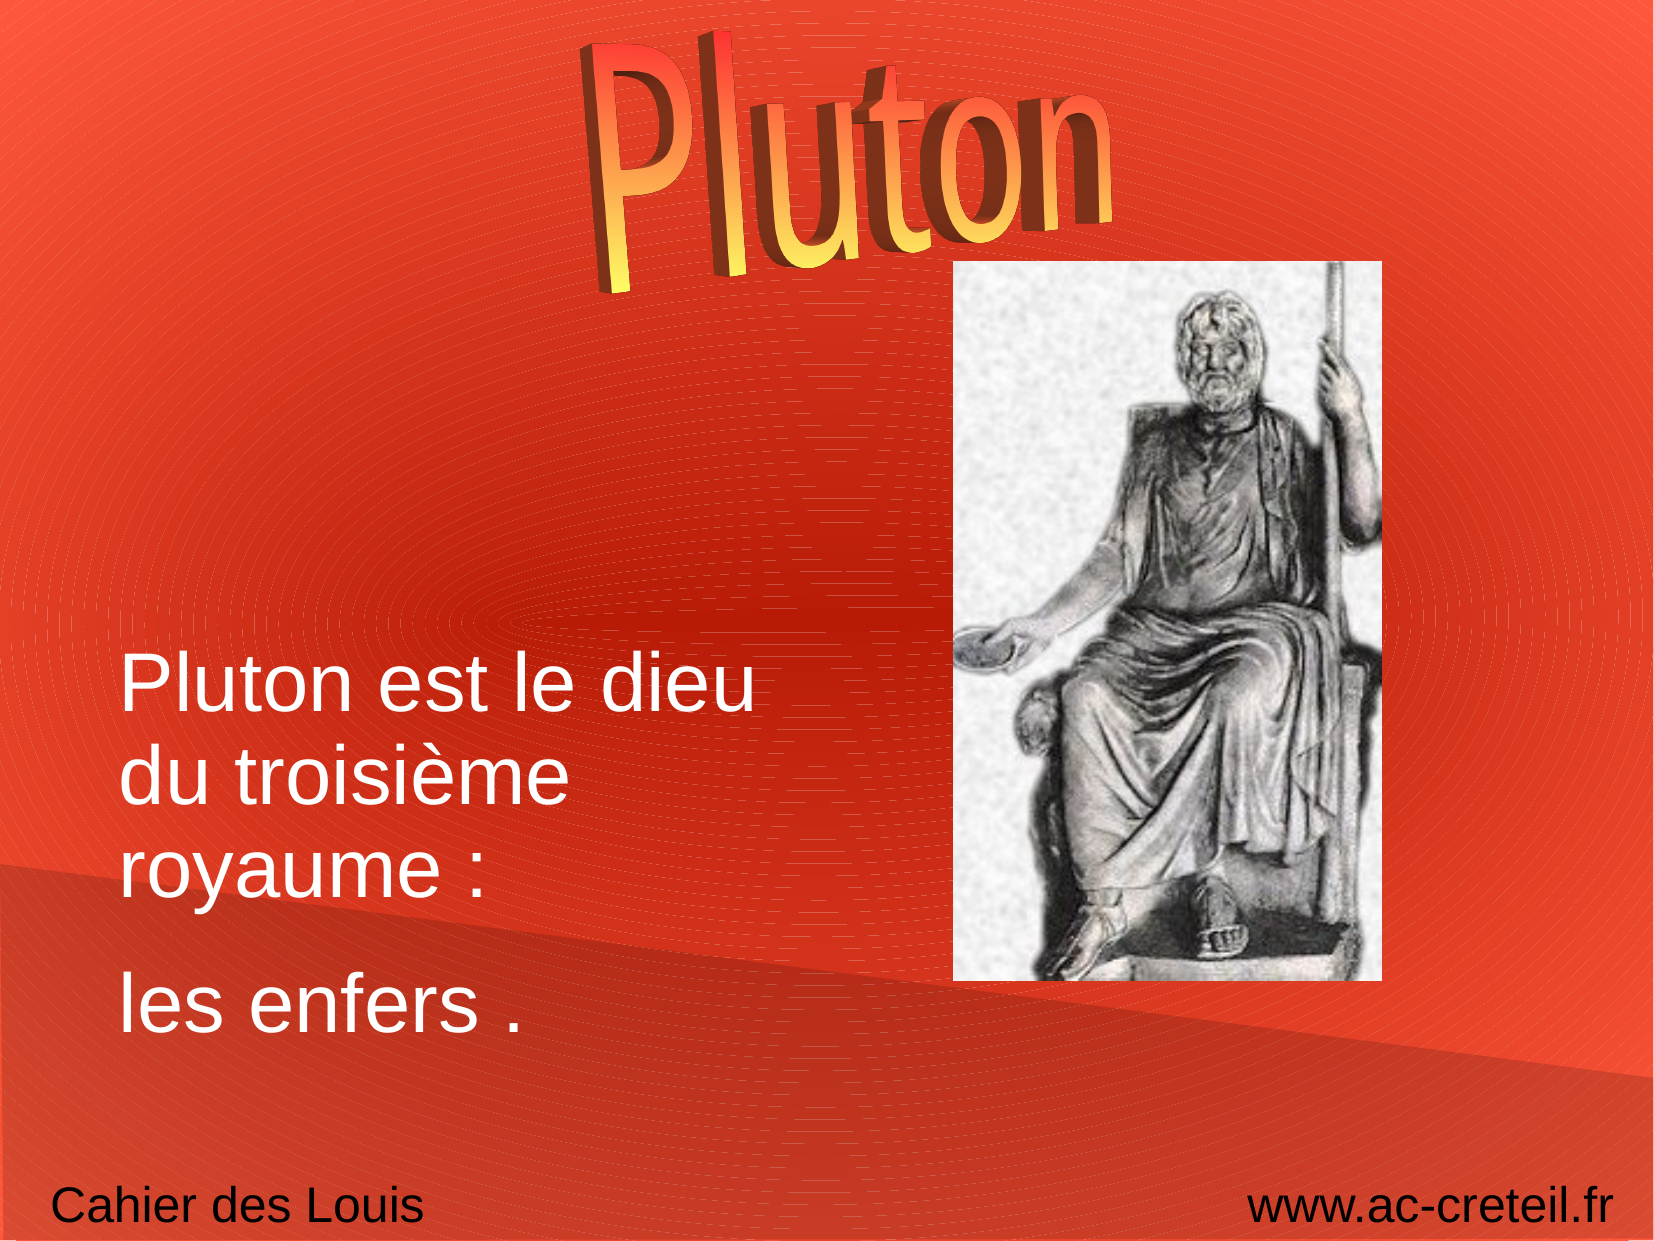

Pluton
#
Pluton est le dieu du troisième royaume :
les enfers .
Cahier des Louis www.ac-creteil.fr